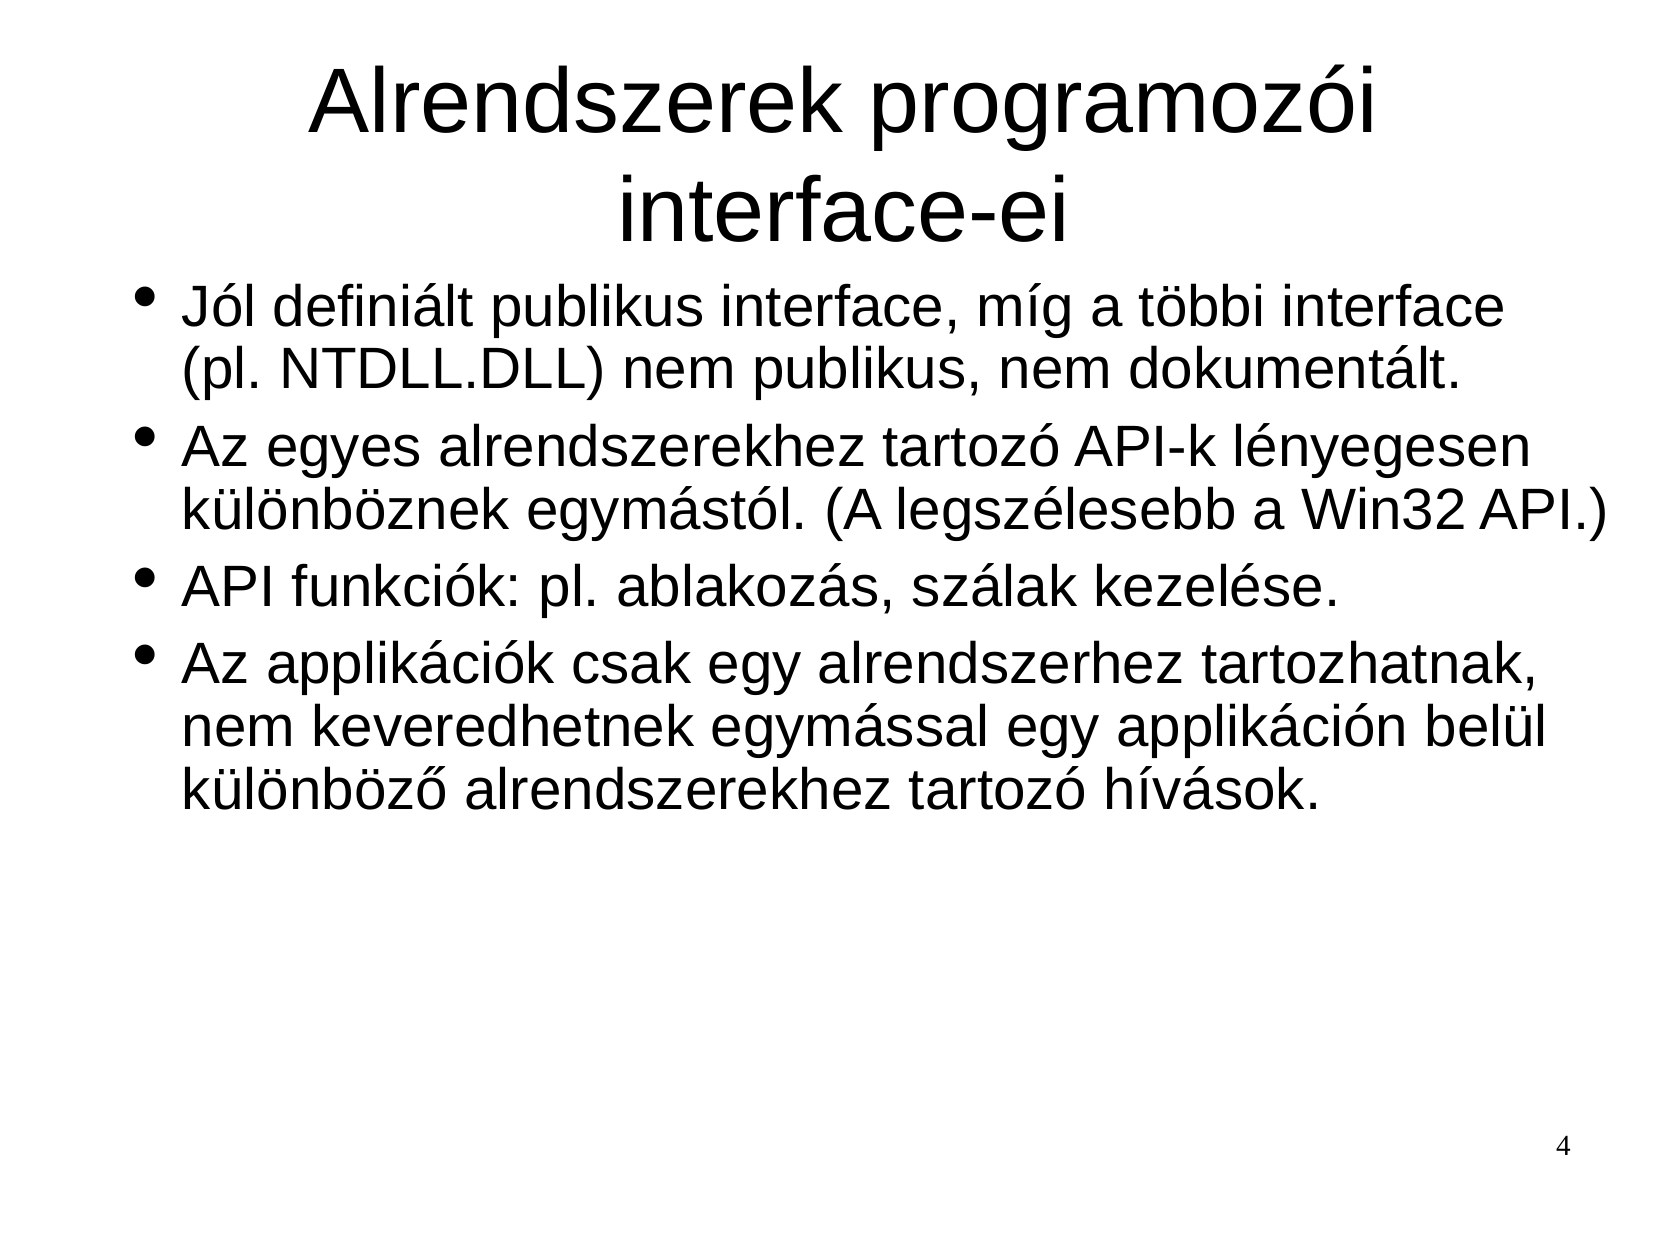

# Alrendszerek programozói interface-ei
Jól definiált publikus interface, míg a többi interface
(pl. NTDLL.DLL) nem publikus, nem dokumentált.
Az egyes alrendszerekhez tartozó API-k lényegesen különböznek egymástól. (A legszélesebb a Win32 API.)
API funkciók: pl. ablakozás, szálak kezelése.
Az applikációk csak egy alrendszerhez tartozhatnak, nem keveredhetnek egymással egy applikáción belül különböző alrendszerekhez tartozó hívások.
4